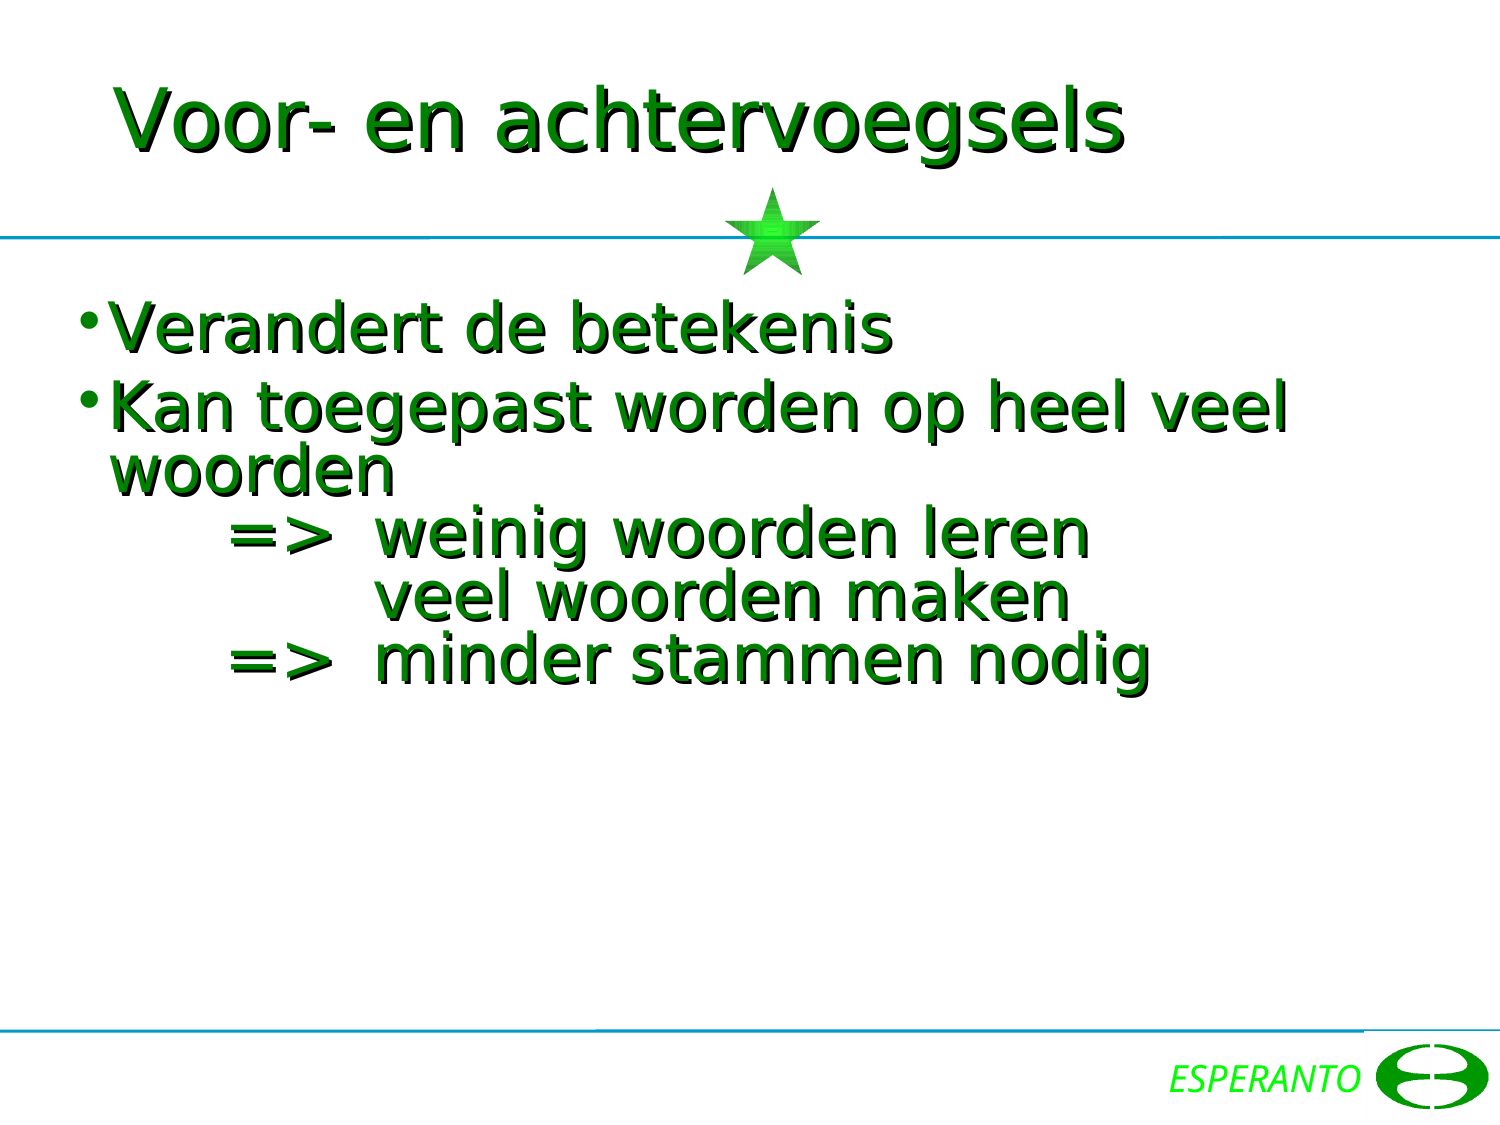

# Voor- en achtervoegsels
Verandert de betekenis
Kan toegepast worden op heel veel woorden
		=>	weinig woorden leren
				veel woorden maken
		=>	minder stammen nodig